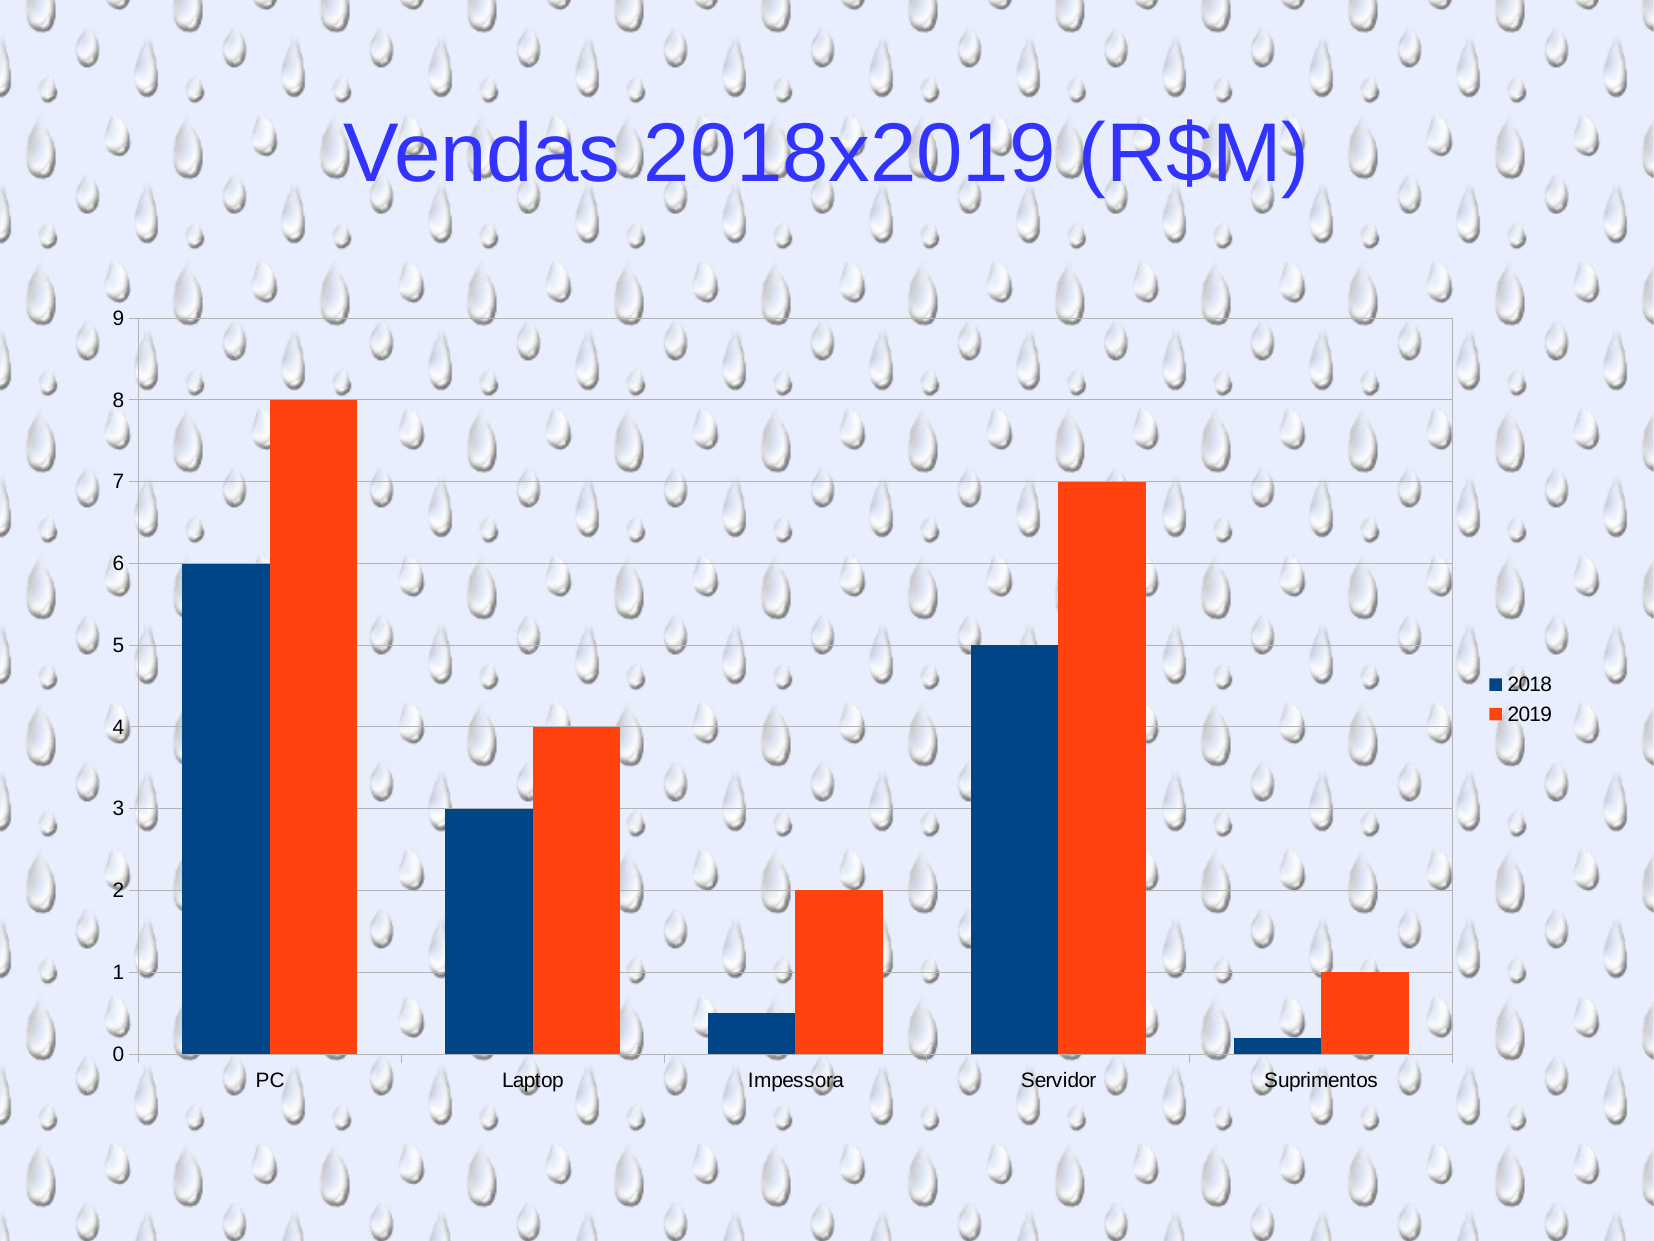

# Vendas 2018x2019 (R$M)
### Chart
| Category | 2018 | 2019 |
|---|---|---|
| PC | 6.0 | 8.0 |
| Laptop | 3.0 | 4.0 |
| Impessora | 0.5 | 2.0 |
| Servidor | 5.0 | 7.0 |
| Suprimentos | 0.2 | 1.0 |